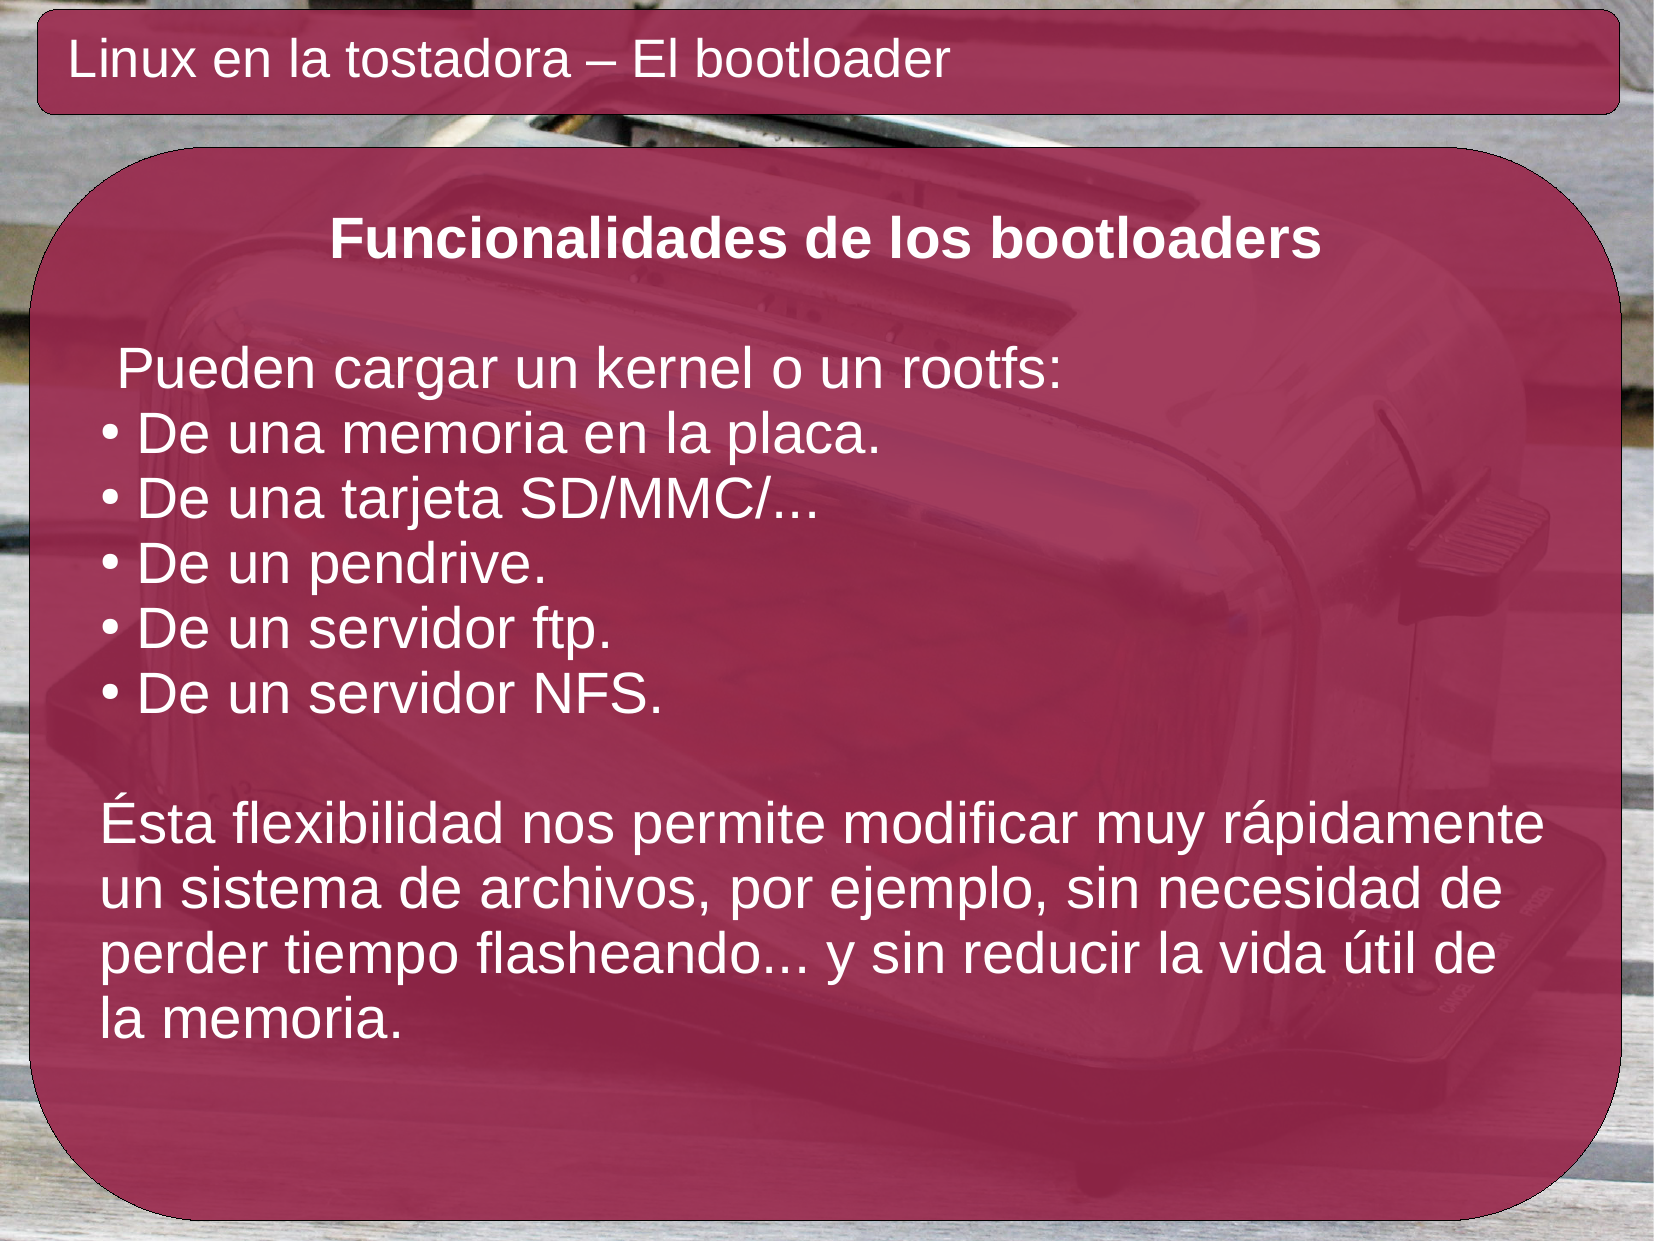

Linux en la tostadora – El bootloader
Funcionalidades de los bootloaders
 Pueden cargar un kernel o un rootfs:
 De una memoria en la placa.
 De una tarjeta SD/MMC/...
 De un pendrive.
 De un servidor ftp.
 De un servidor NFS.
Ésta flexibilidad nos permite modificar muy rápidamente un sistema de archivos, por ejemplo, sin necesidad de perder tiempo flasheando... y sin reducir la vida útil de la memoria.
El bootloader: iniciando el sistema
 Es el primer componente de software en ejecutarse
 Es el encargado de inicializar los periféricos como la DRAM, las cachés del procesador,...
 Y recién ahora se puede copiar a memoria y crear variables...
 Y luego cargar el kernel a memoria... e inicializarlo.
Algunos bootloaders: RedBoot, U-Boot: embebidos; LILO, GRUB, loadlin, Coreboot (ex LinuxBIOS): sistemas “mas grandes”
Pero no es estricto